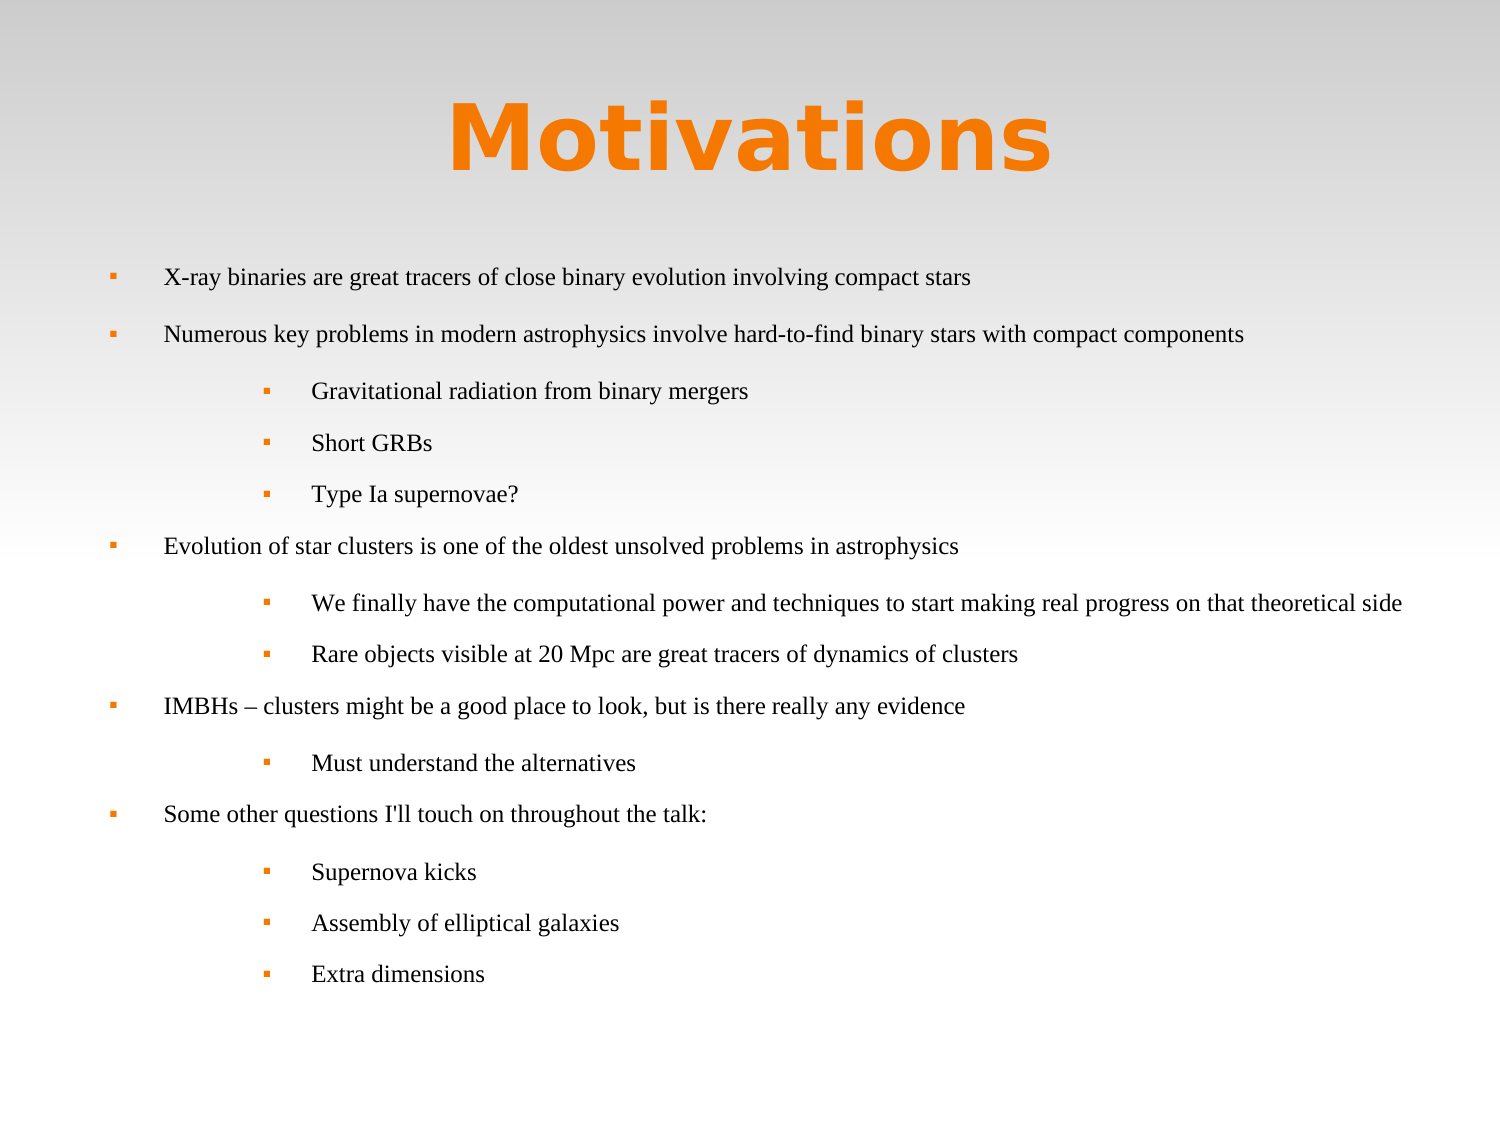

# Motivations
X-ray binaries are great tracers of close binary evolution involving compact stars
Numerous key problems in modern astrophysics involve hard-to-find binary stars with compact components
Gravitational radiation from binary mergers
Short GRBs
Type Ia supernovae?
Evolution of star clusters is one of the oldest unsolved problems in astrophysics
We finally have the computational power and techniques to start making real progress on that theoretical side
Rare objects visible at 20 Mpc are great tracers of dynamics of clusters
IMBHs – clusters might be a good place to look, but is there really any evidence
Must understand the alternatives
Some other questions I'll touch on throughout the talk:
Supernova kicks
Assembly of elliptical galaxies
Extra dimensions